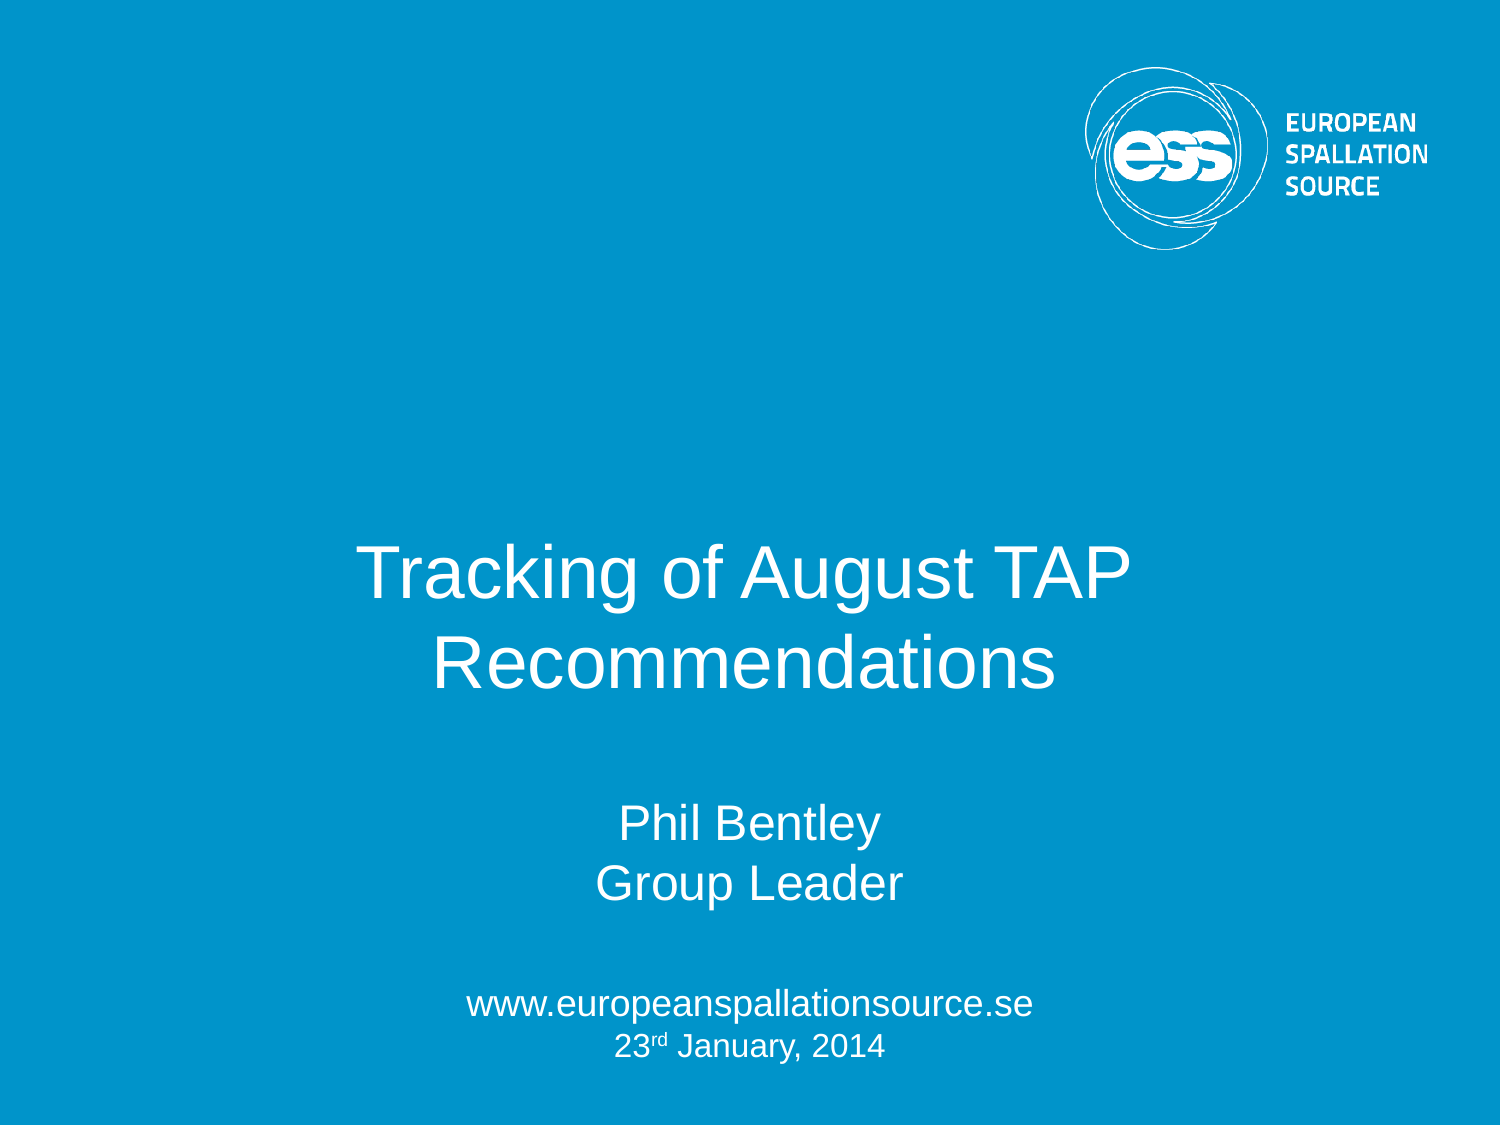

Tracking of August TAP
Recommendations
Phil Bentley
Group Leader
www.europeanspallationsource.se
23rd January, 2014